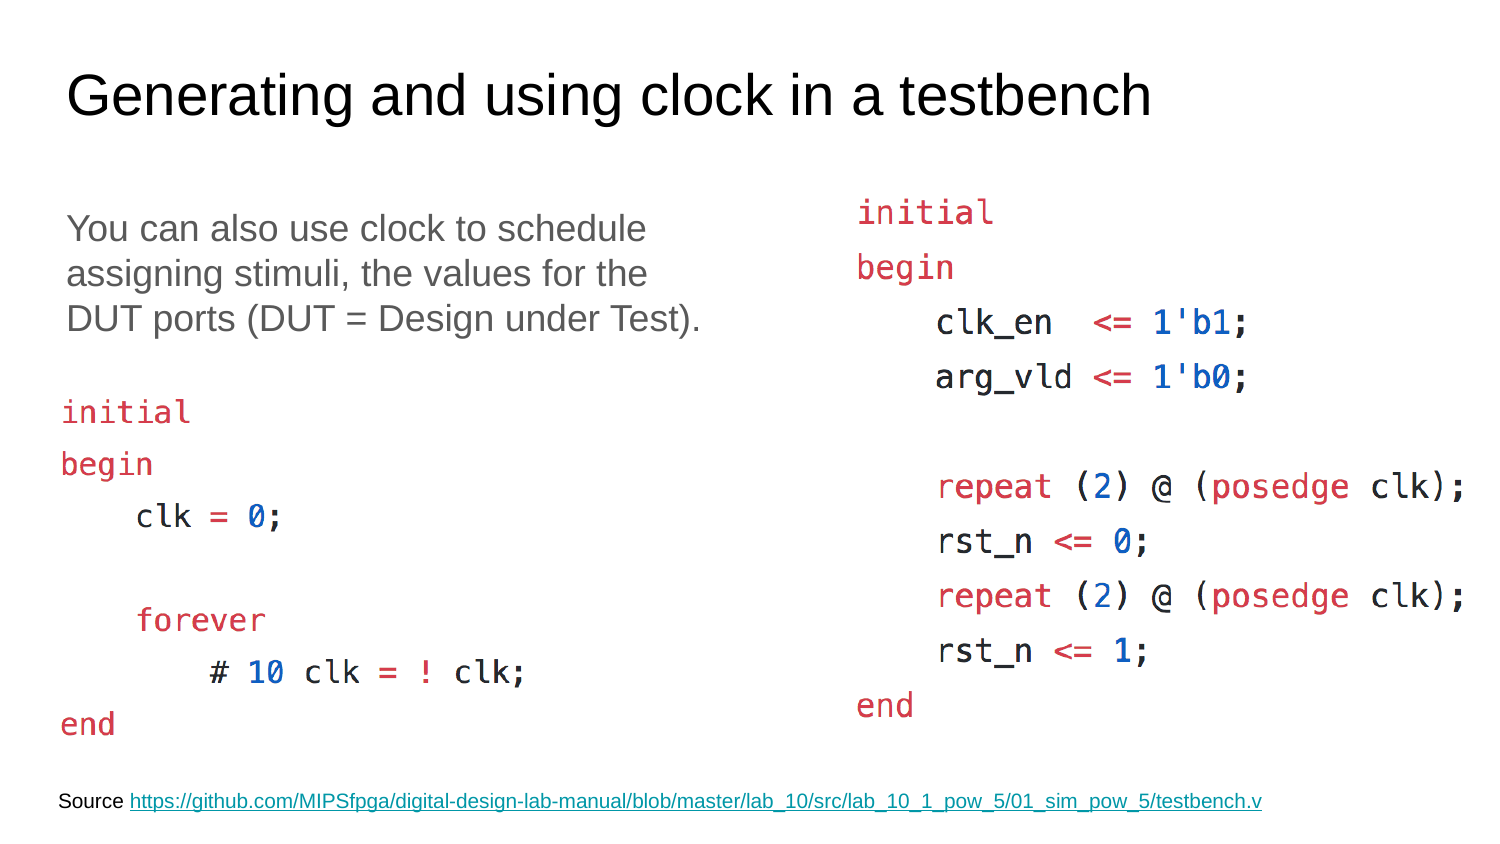

# Generating and using clock in a testbench
You can also use clock to schedule assigning stimuli, the values for the DUT ports (DUT = Design under Test).
Source https://github.com/MIPSfpga/digital-design-lab-manual/blob/master/lab_10/src/lab_10_1_pow_5/01_sim_pow_5/testbench.v